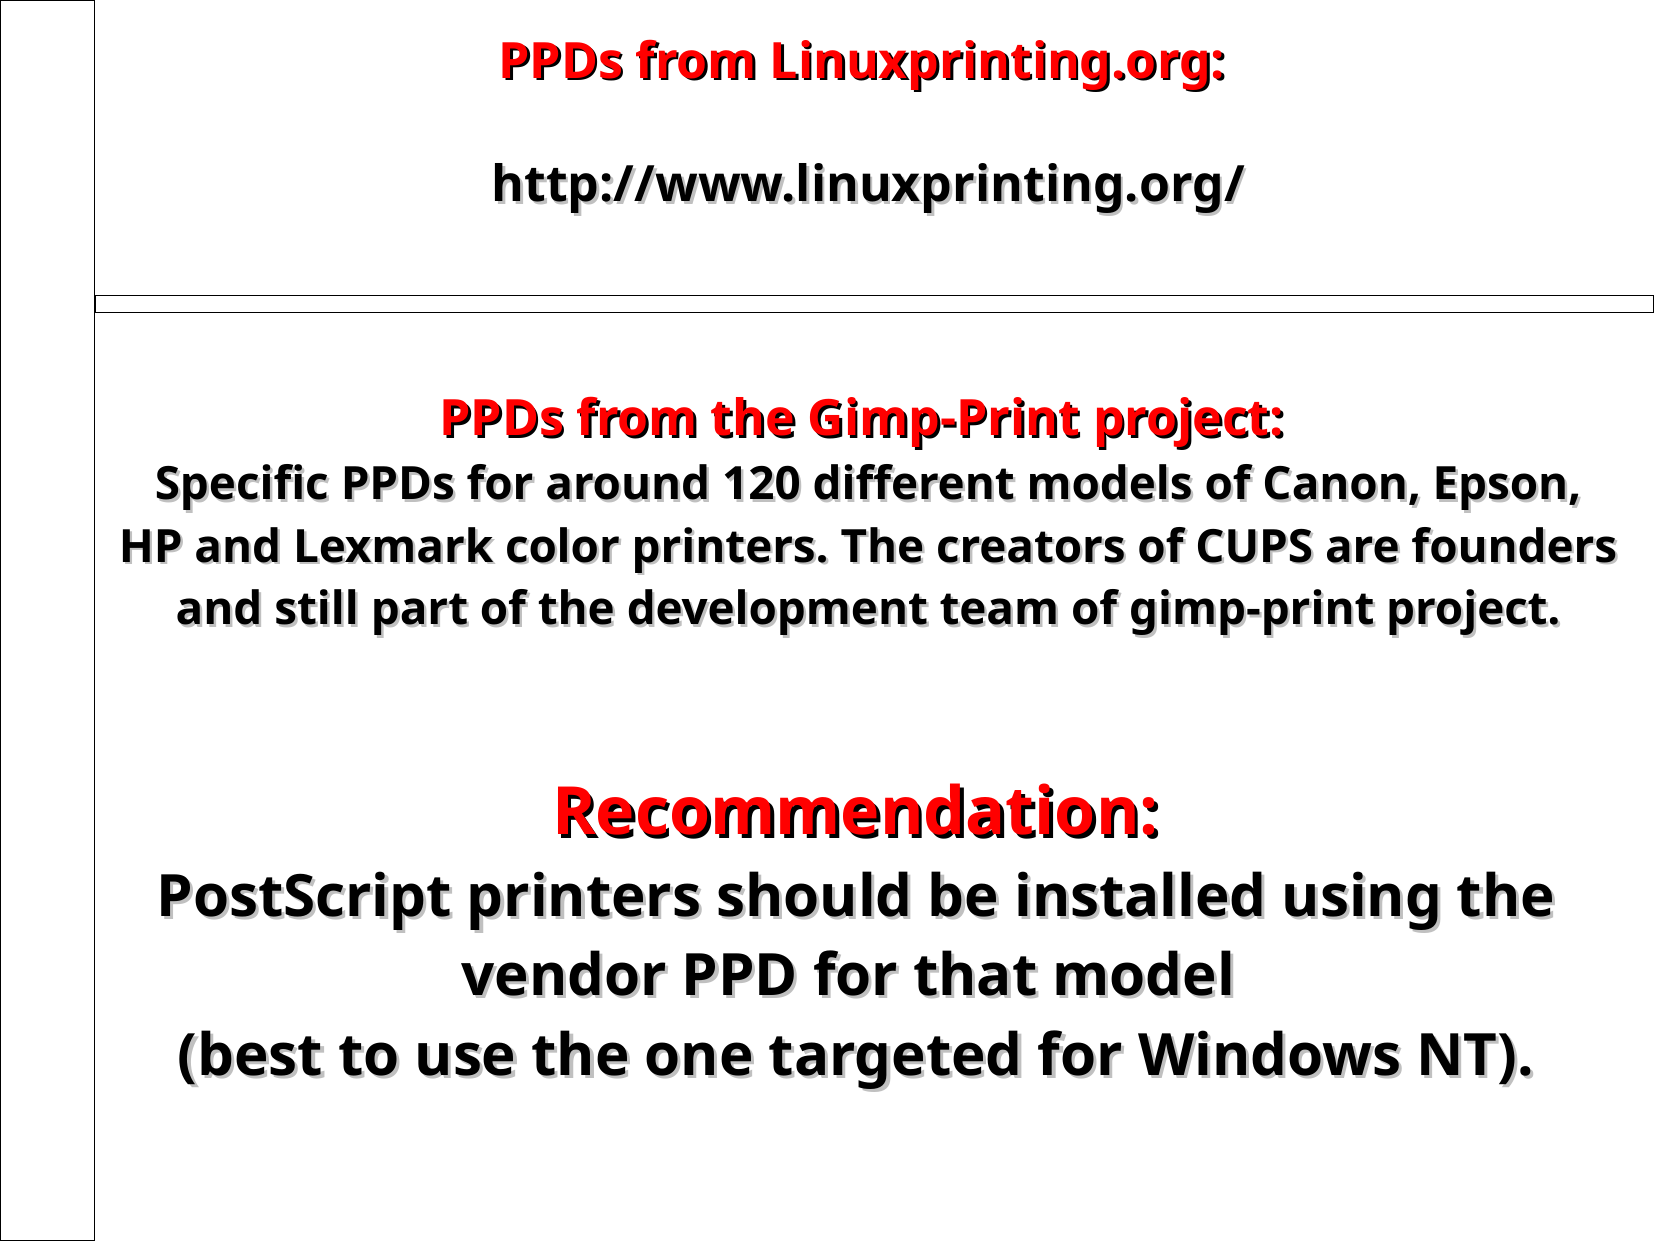

PPDs from Linuxprinting.org:
http://www.linuxprinting.org/
PPDs from the Gimp-Print project:
Specific PPDs for around 120 different models of Canon, Epson, HP and Lexmark color printers. The creators of CUPS are founders and still part of the development team of gimp-print project.
Recommendation:
PostScript printers should be installed using the vendor PPD for that model
(best to use the one targeted for Windows NT).